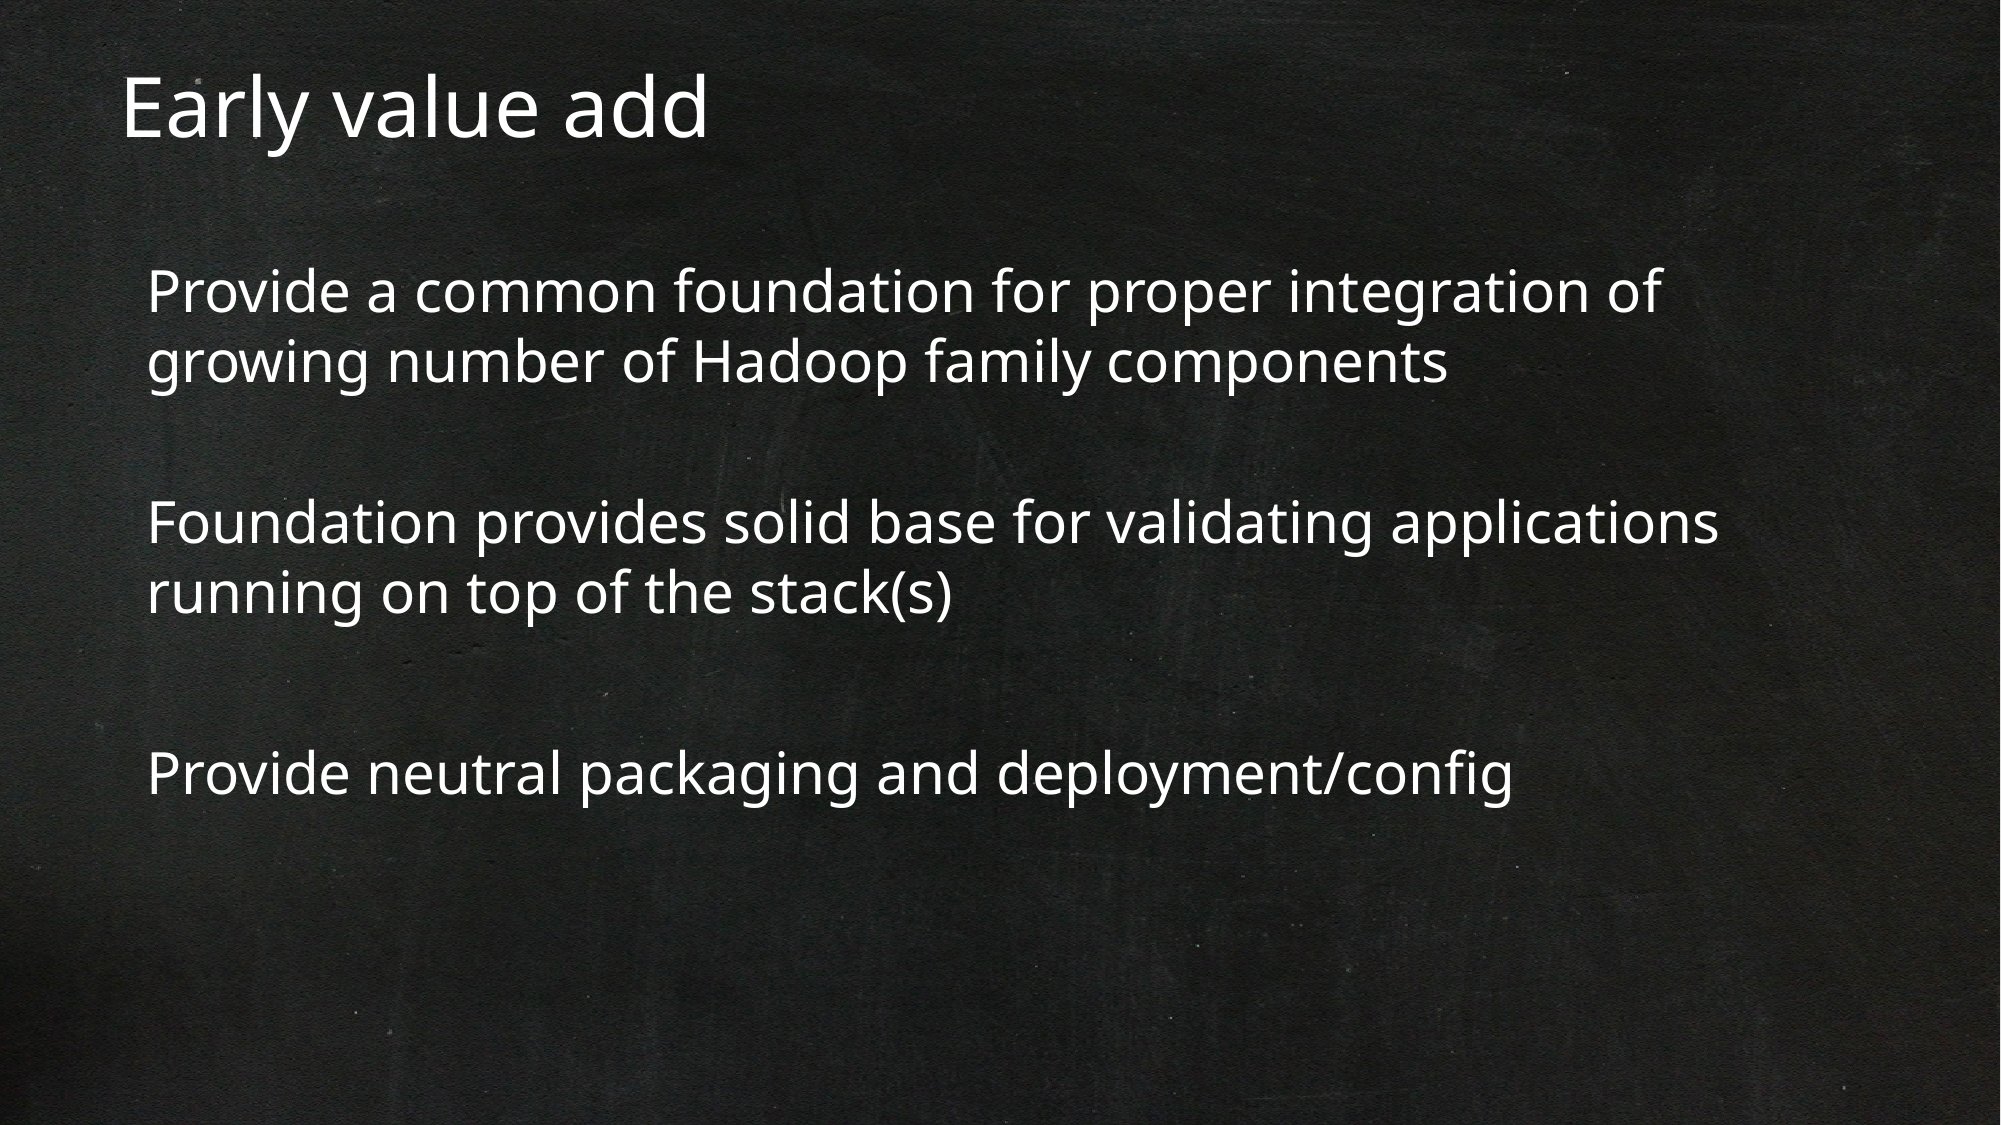

# Early value add
Provide a common foundation for proper integration of growing number of Hadoop family components
Foundation provides solid base for validating applications running on top of the stack(s)
Provide neutral packaging and deployment/config